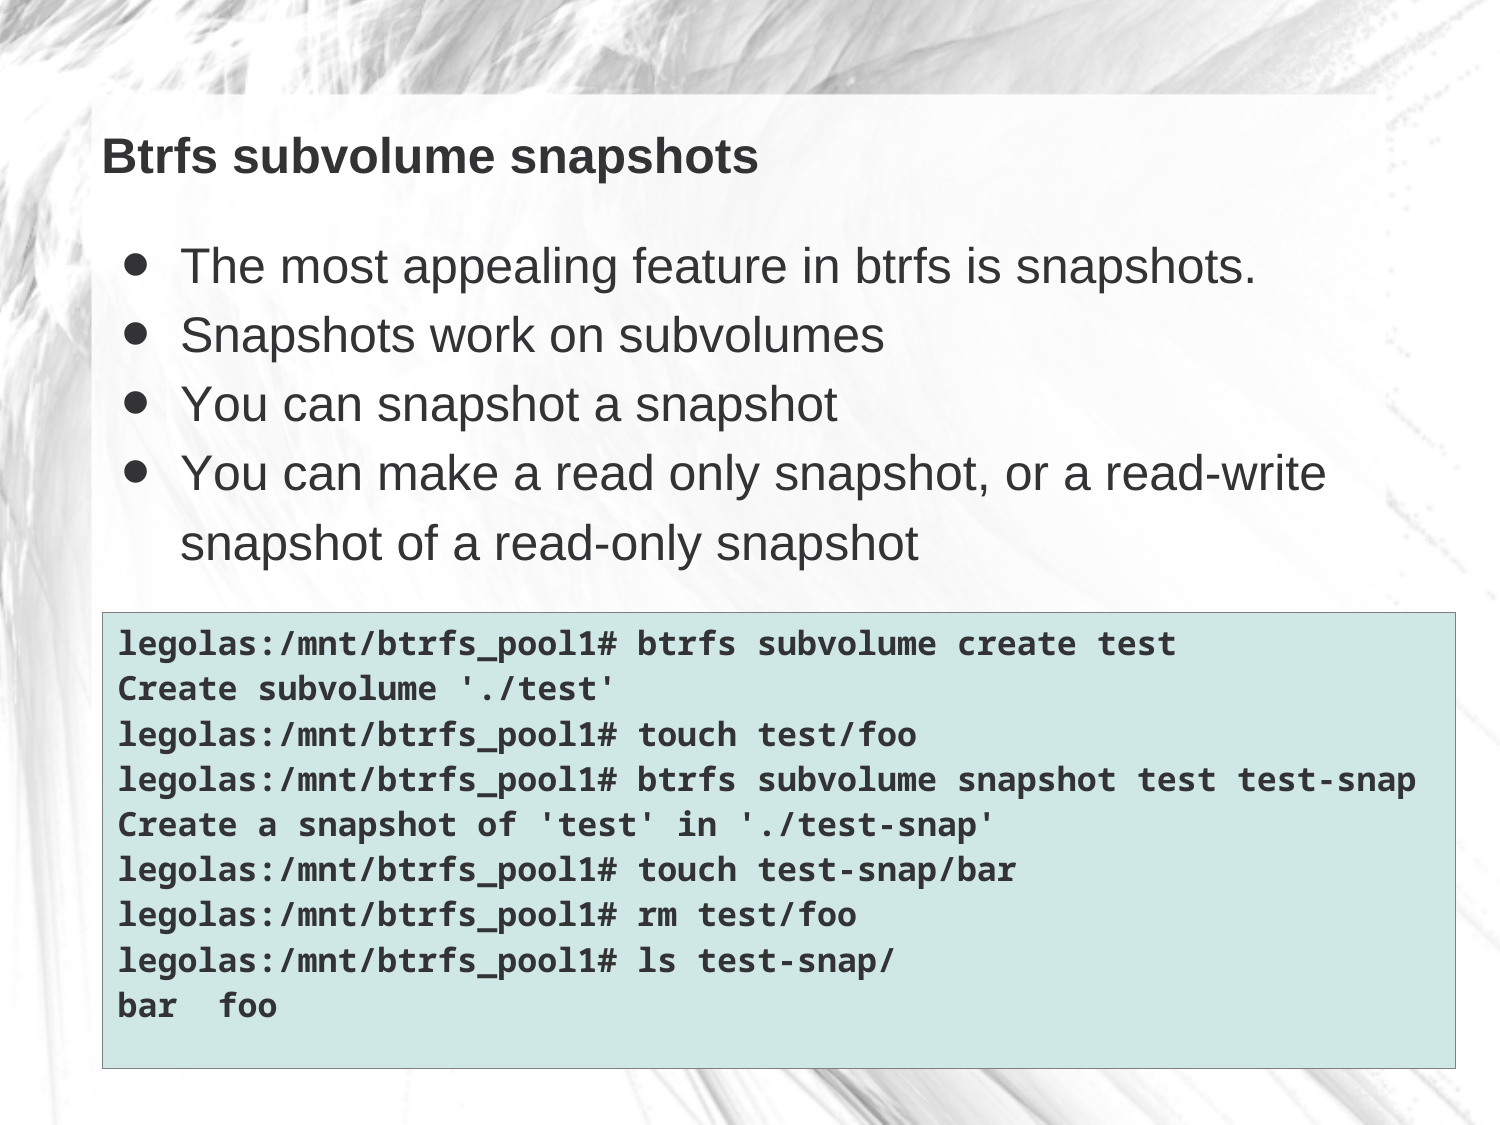

# Btrfs subvolume snapshots
The most appealing feature in btrfs is snapshots.
Snapshots work on subvolumes
You can snapshot a snapshot
You can make a read only snapshot, or a read-write snapshot of a read-only snapshot
legolas:/mnt/btrfs_pool1# btrfs subvolume create test
Create subvolume './test'
legolas:/mnt/btrfs_pool1# touch test/foo
legolas:/mnt/btrfs_pool1# btrfs subvolume snapshot test test-snap
Create a snapshot of 'test' in './test-snap'
legolas:/mnt/btrfs_pool1# touch test-snap/bar
legolas:/mnt/btrfs_pool1# rm test/foo
legolas:/mnt/btrfs_pool1# ls test-snap/
bar foo